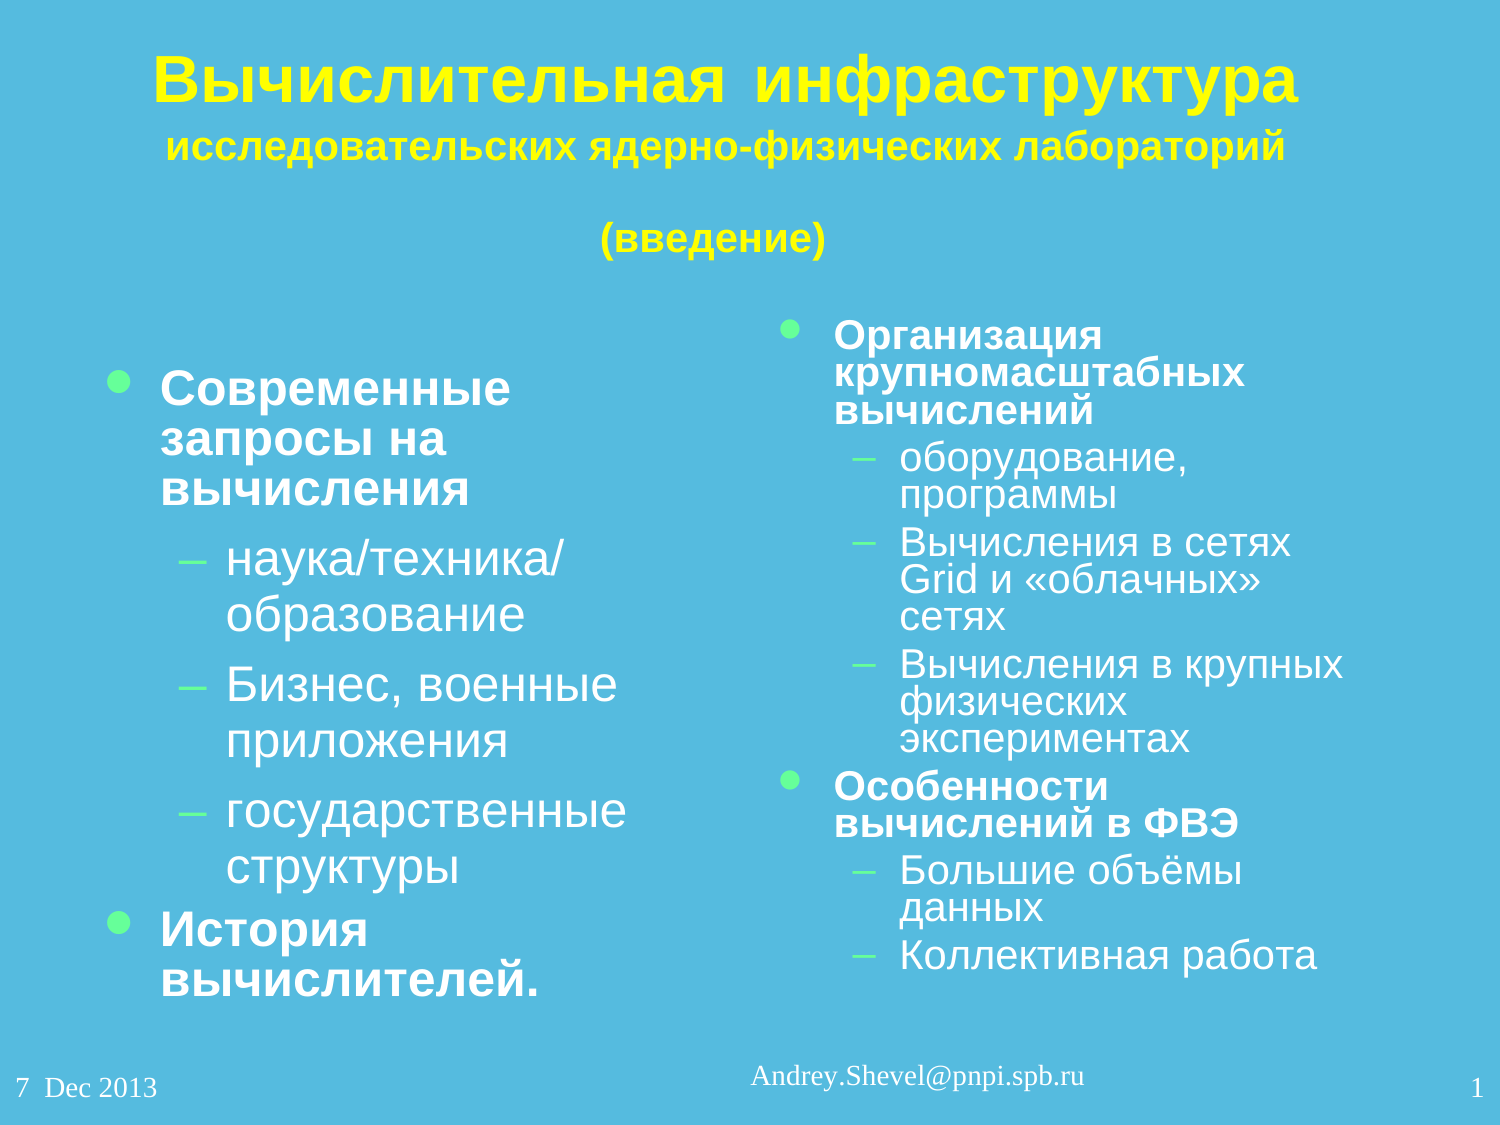

# Вычислительная инфраструктура исследовательских ядерно-физических лабораторий (введение)
Современные запросы на вычисления
наука/техника/образование
Бизнес, военные приложения
государственные структуры
История вычислителей.
Организация крупномасштабных вычислений
оборудование, программы
Вычисления в сетях Grid и «облачных» сетях
Вычисления в крупных физических экспериментах
Особенности вычислений в ФВЭ
Большие объёмы данных
Коллективная работа
1